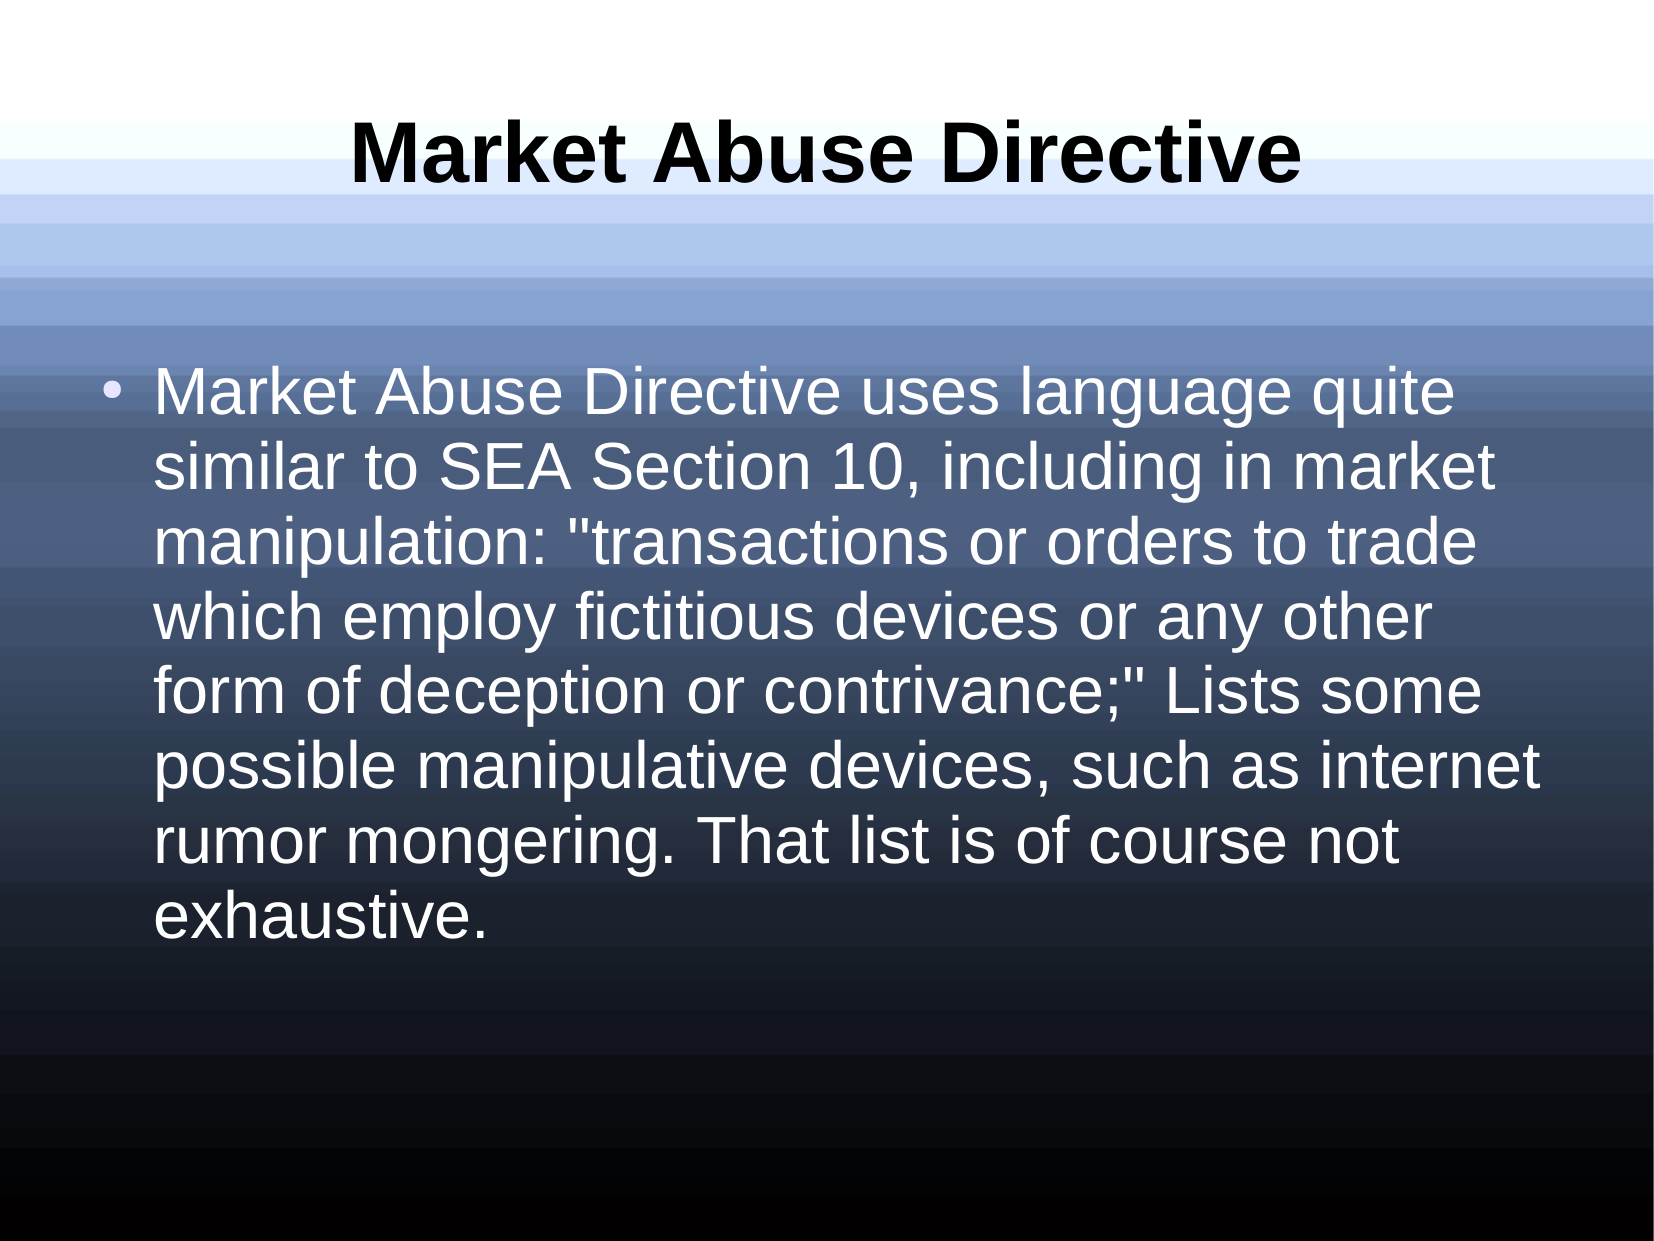

# Market Abuse Directive
Market Abuse Directive uses language quite similar to SEA Section 10, including in market manipulation: "transactions or orders to trade which employ fictitious devices or any other form of deception or contrivance;" Lists some possible manipulative devices, such as internet rumor mongering. That list is of course not exhaustive.